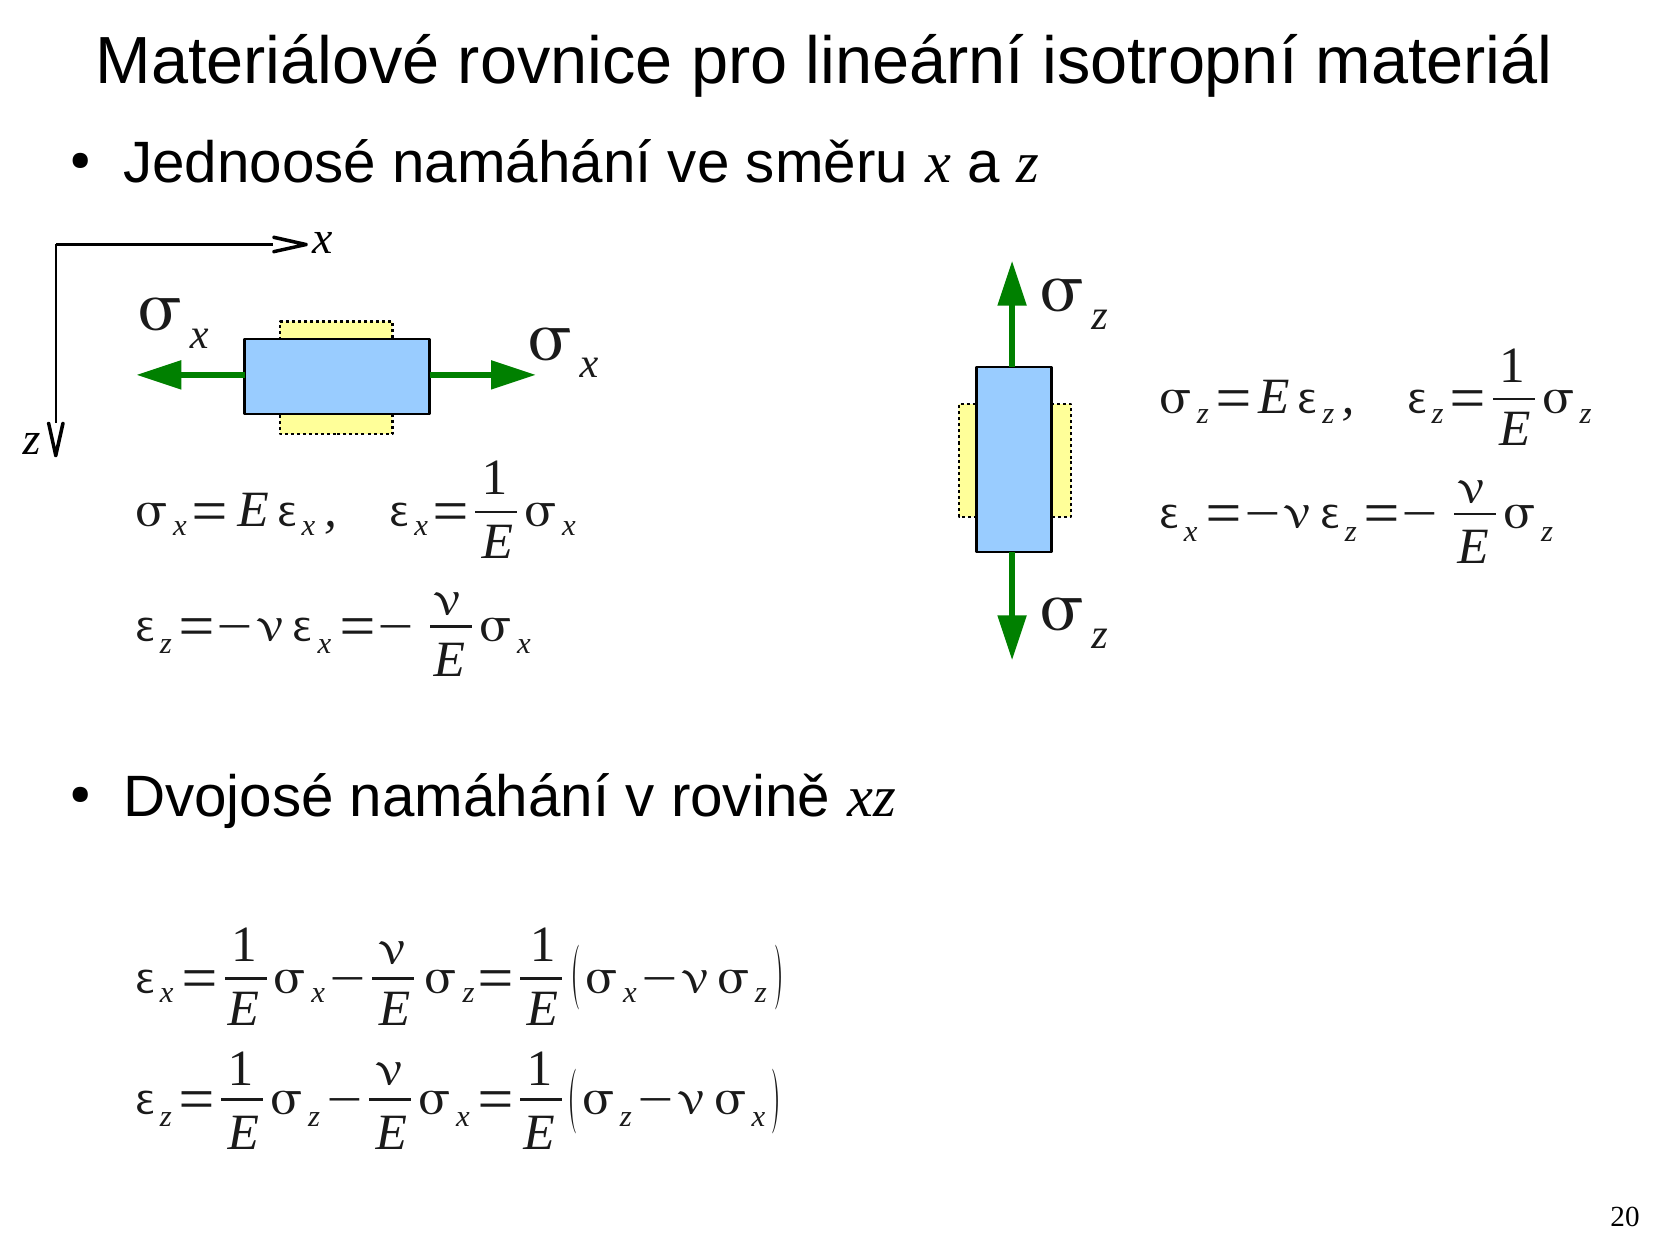

# Materiálové rovnice pro lineární isotropní materiál
Jednoosé namáhání ve směru x a z
Dvojosé namáhání v rovině xz
x
z
20